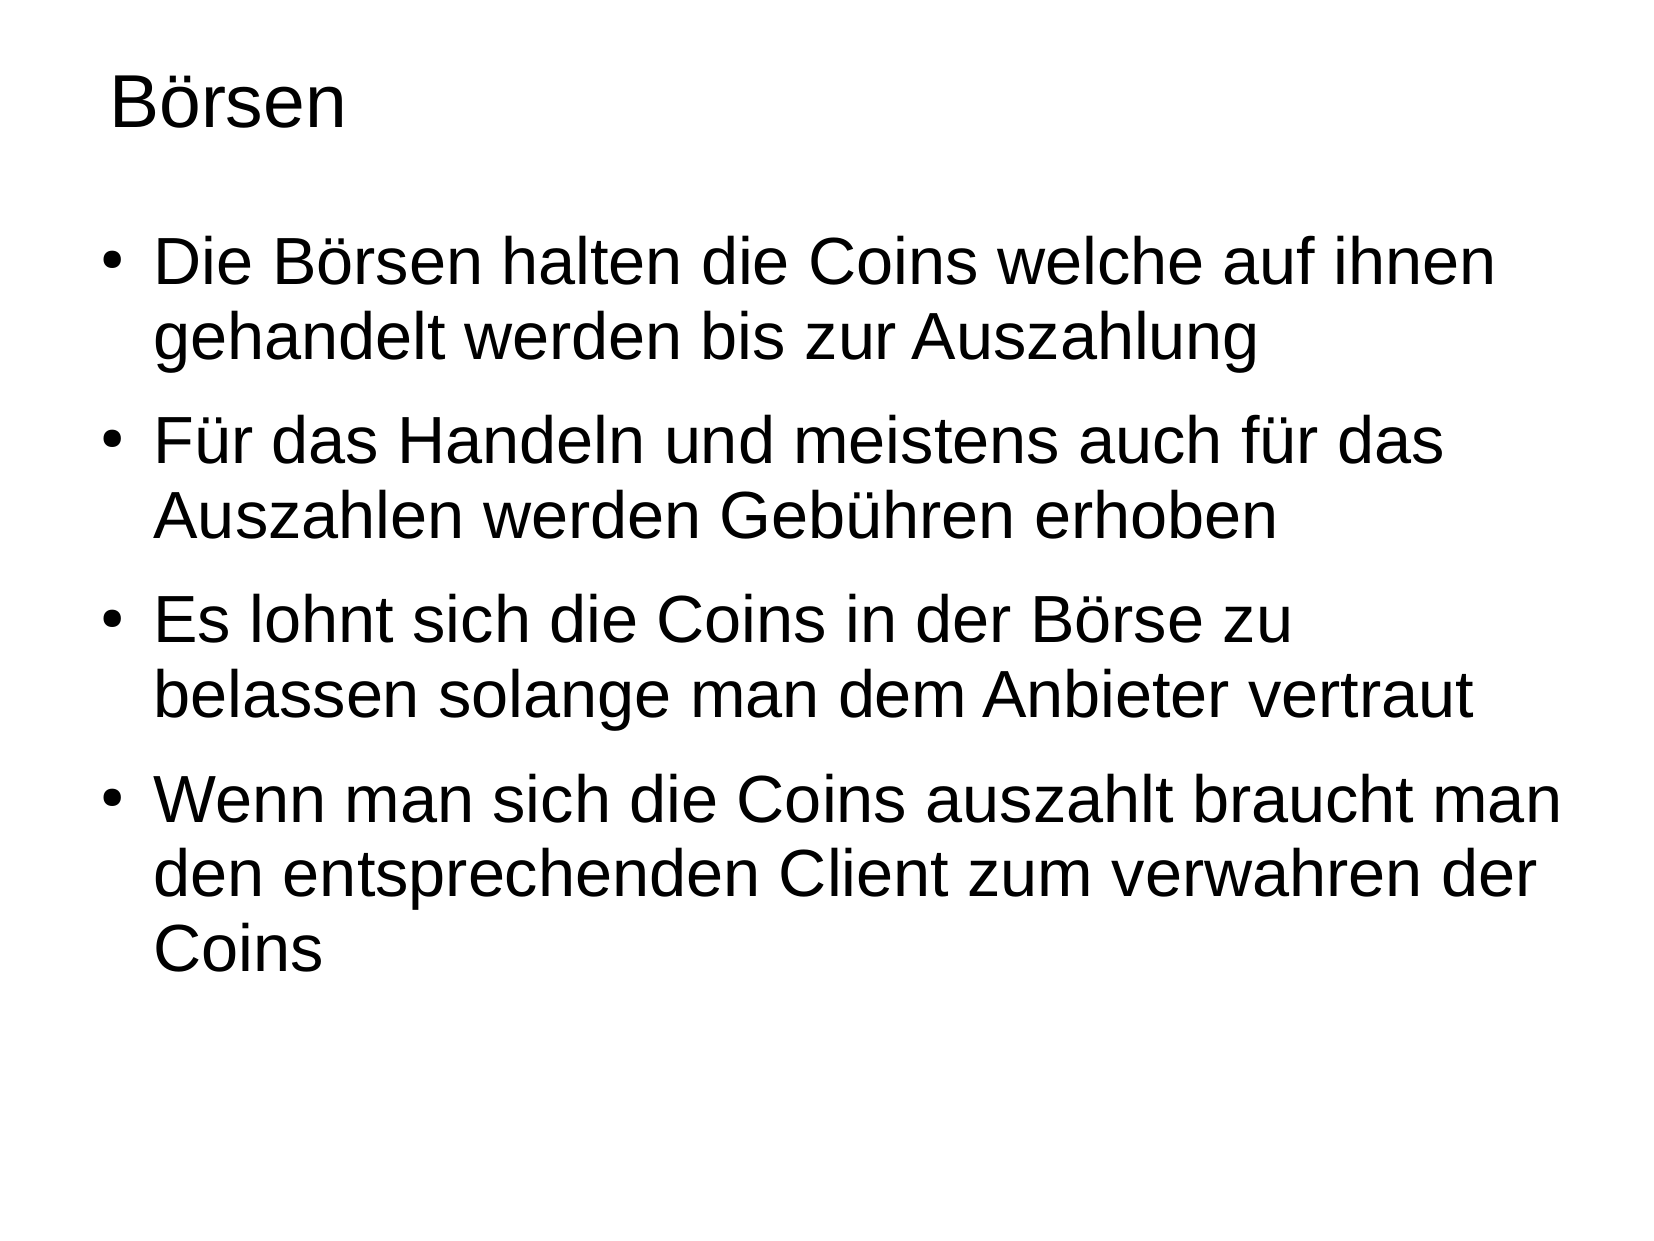

# Börsen
Die Börsen halten die Coins welche auf ihnen gehandelt werden bis zur Auszahlung
Für das Handeln und meistens auch für das Auszahlen werden Gebühren erhoben
Es lohnt sich die Coins in der Börse zu belassen solange man dem Anbieter vertraut
Wenn man sich die Coins auszahlt braucht man den entsprechenden Client zum verwahren der Coins